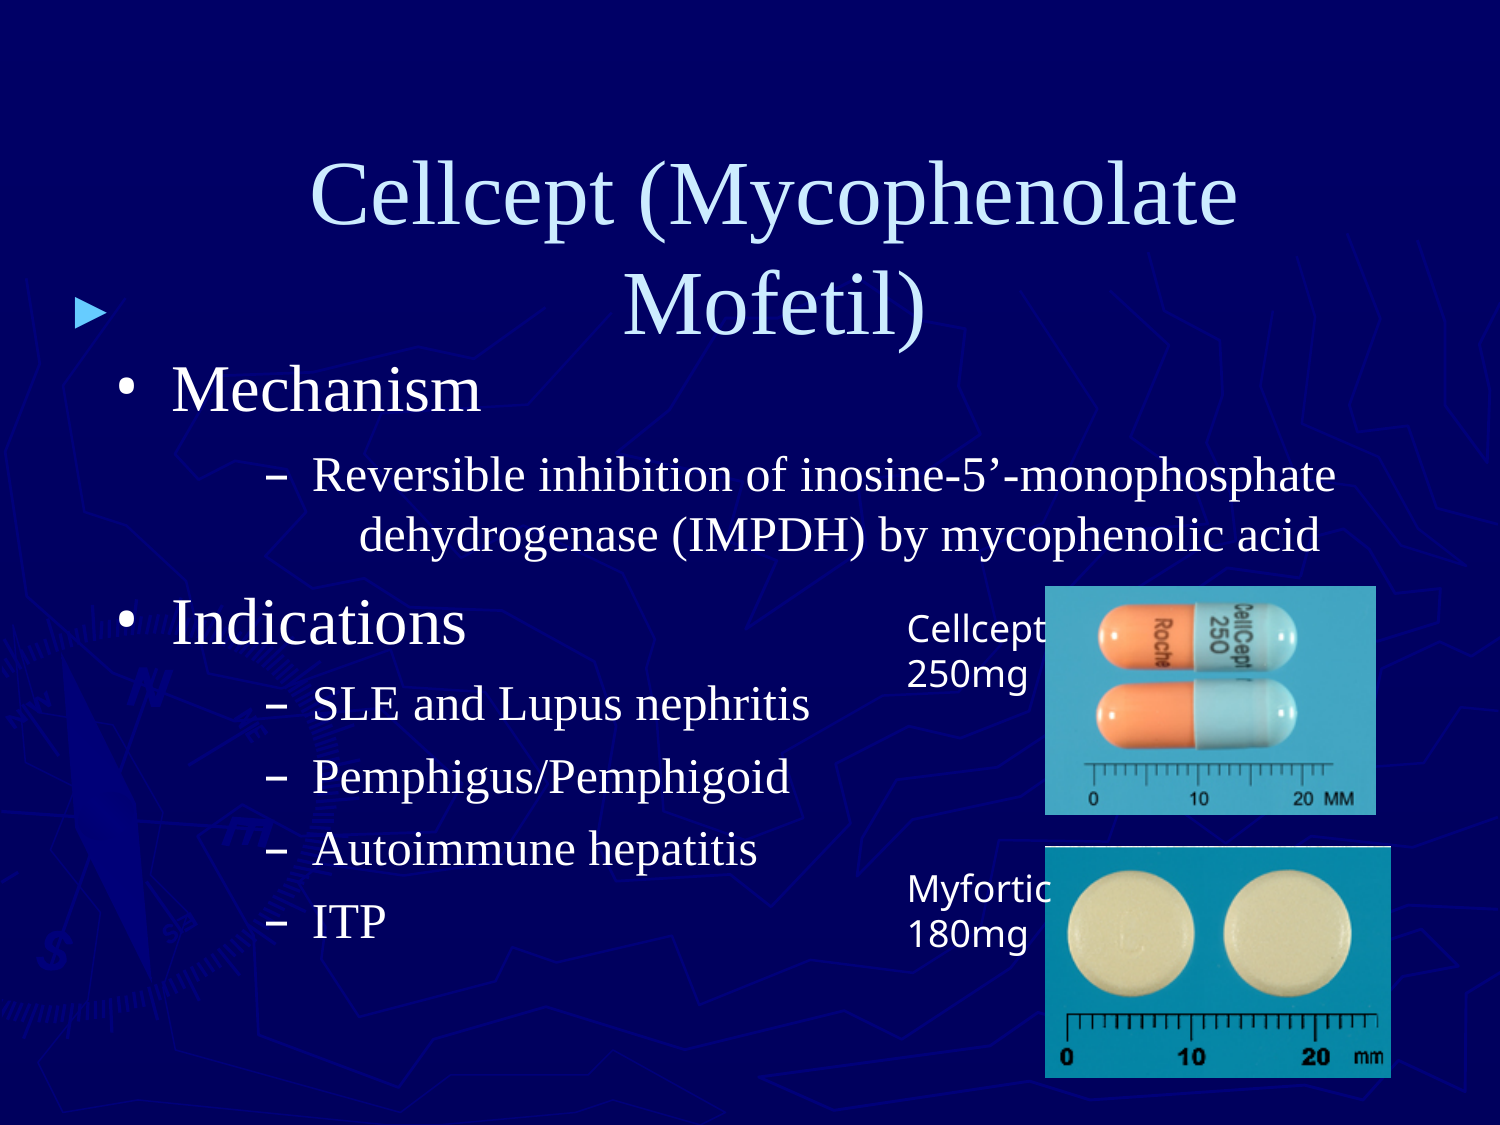

#
Cellcept (Mycophenolate Mofetil)
Mechanism
Reversible inhibition of inosine-5’-monophosphate dehydrogenase (IMPDH) by mycophenolic acid
Indications
SLE and Lupus nephritis
Pemphigus/Pemphigoid
Autoimmune hepatitis
ITP
Cellcept
250mg
Myfortic
180mg